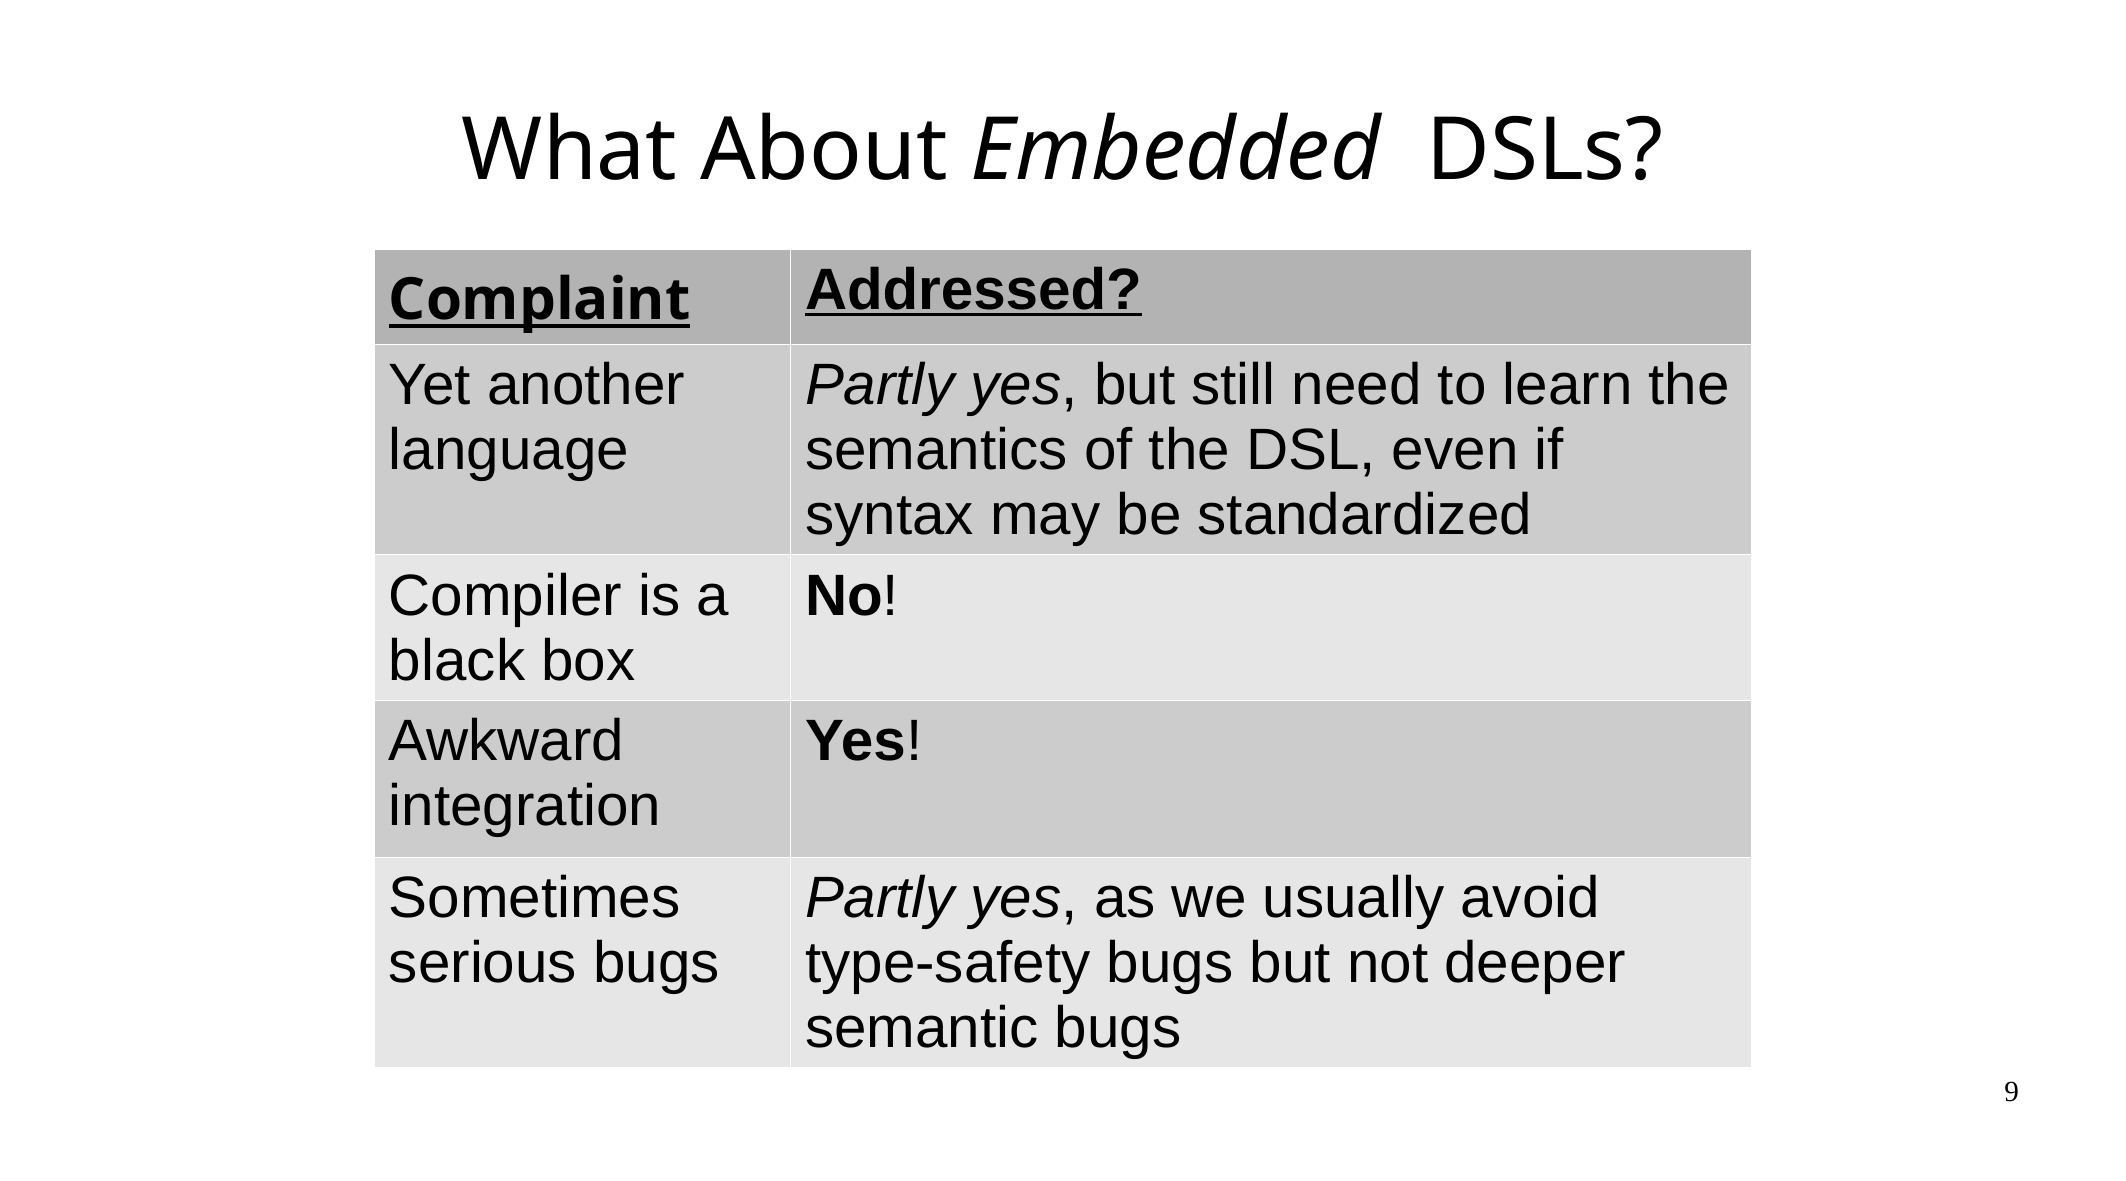

# What About Embedded DSLs?
| Complaint | Addressed? |
| --- | --- |
| Yet another language | Partly yes, but still need to learn the semantics of the DSL, even if syntax may be standardized |
| Compiler is a black box | No! |
| Awkward integration | Yes! |
| Sometimes serious bugs | Partly yes, as we usually avoid type-safety bugs but not deeper semantic bugs |
9